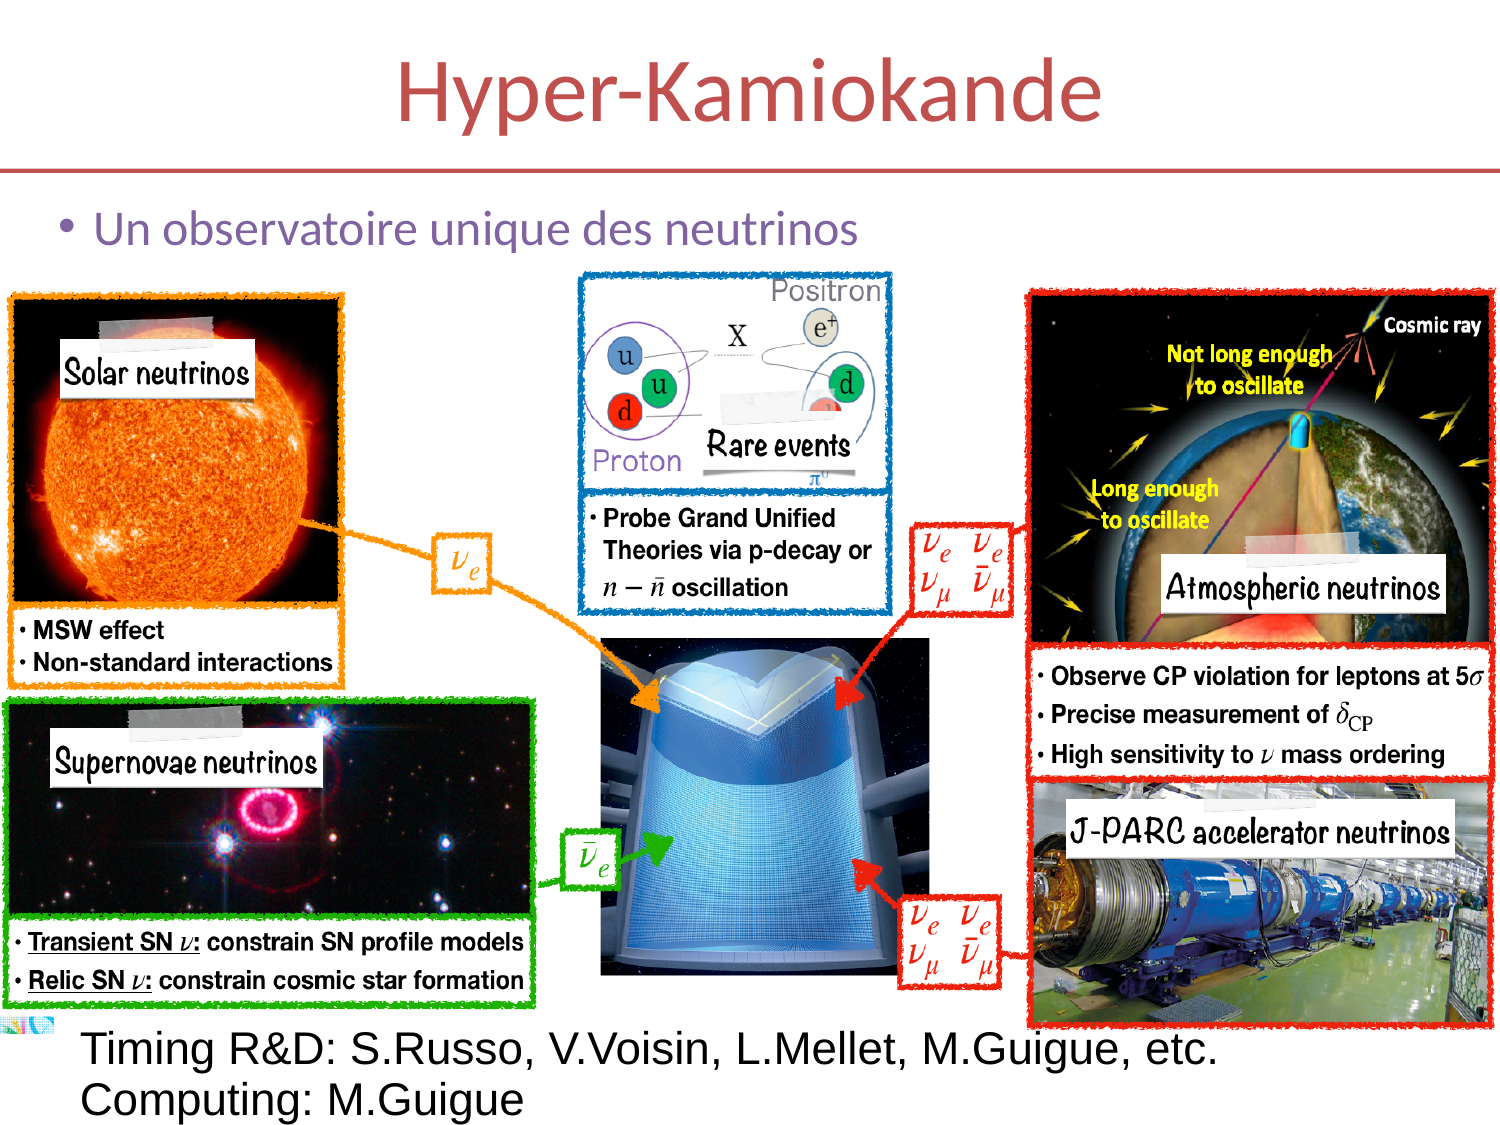

Hyper-Kamiokande
Un observatoire unique des neutrinos
Timing R&D: S.Russo, V.Voisin, L.Mellet, M.Guigue, etc.
Computing: M.Guigue